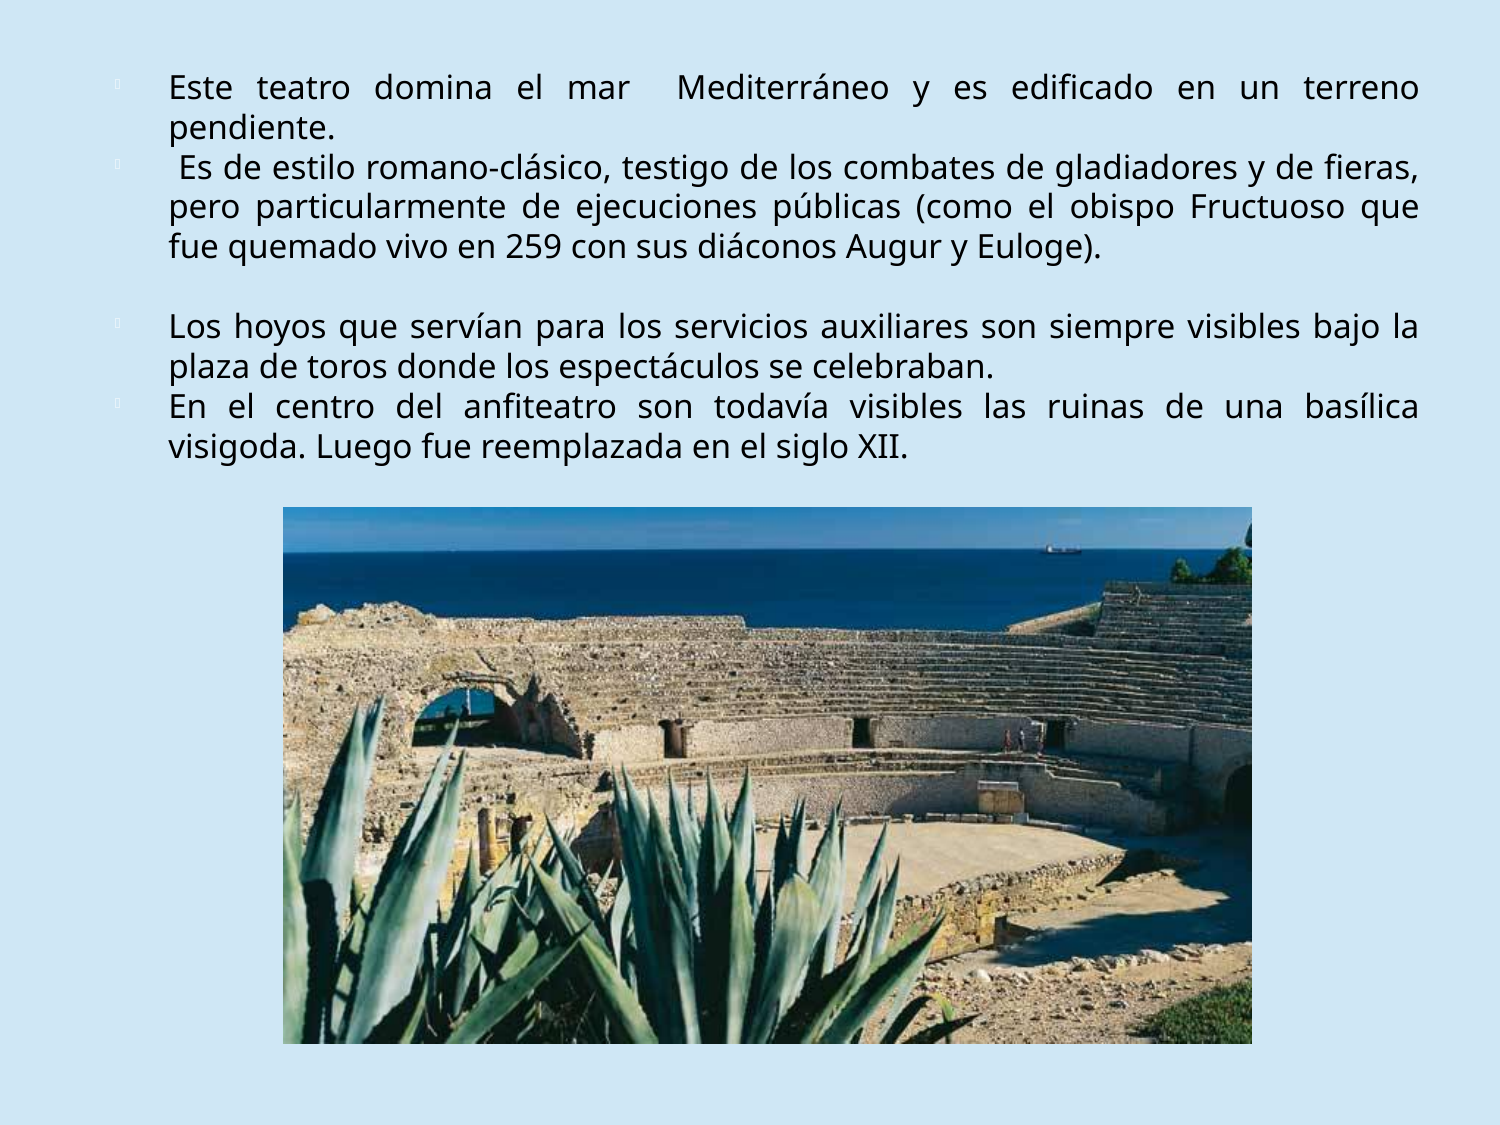

Este teatro domina el mar Mediterráneo y es edificado en un terreno pendiente.
 Es de estilo romano-clásico, testigo de los combates de gladiadores y de fieras, pero particularmente de ejecuciones públicas (como el obispo Fructuoso que fue quemado vivo en 259 con sus diáconos Augur y Euloge).
Los hoyos que servían para los servicios auxiliares son siempre visibles bajo la plaza de toros donde los espectáculos se celebraban.
En el centro del anfiteatro son todavía visibles las ruinas de una basílica visigoda. Luego fue reemplazada en el siglo XII.